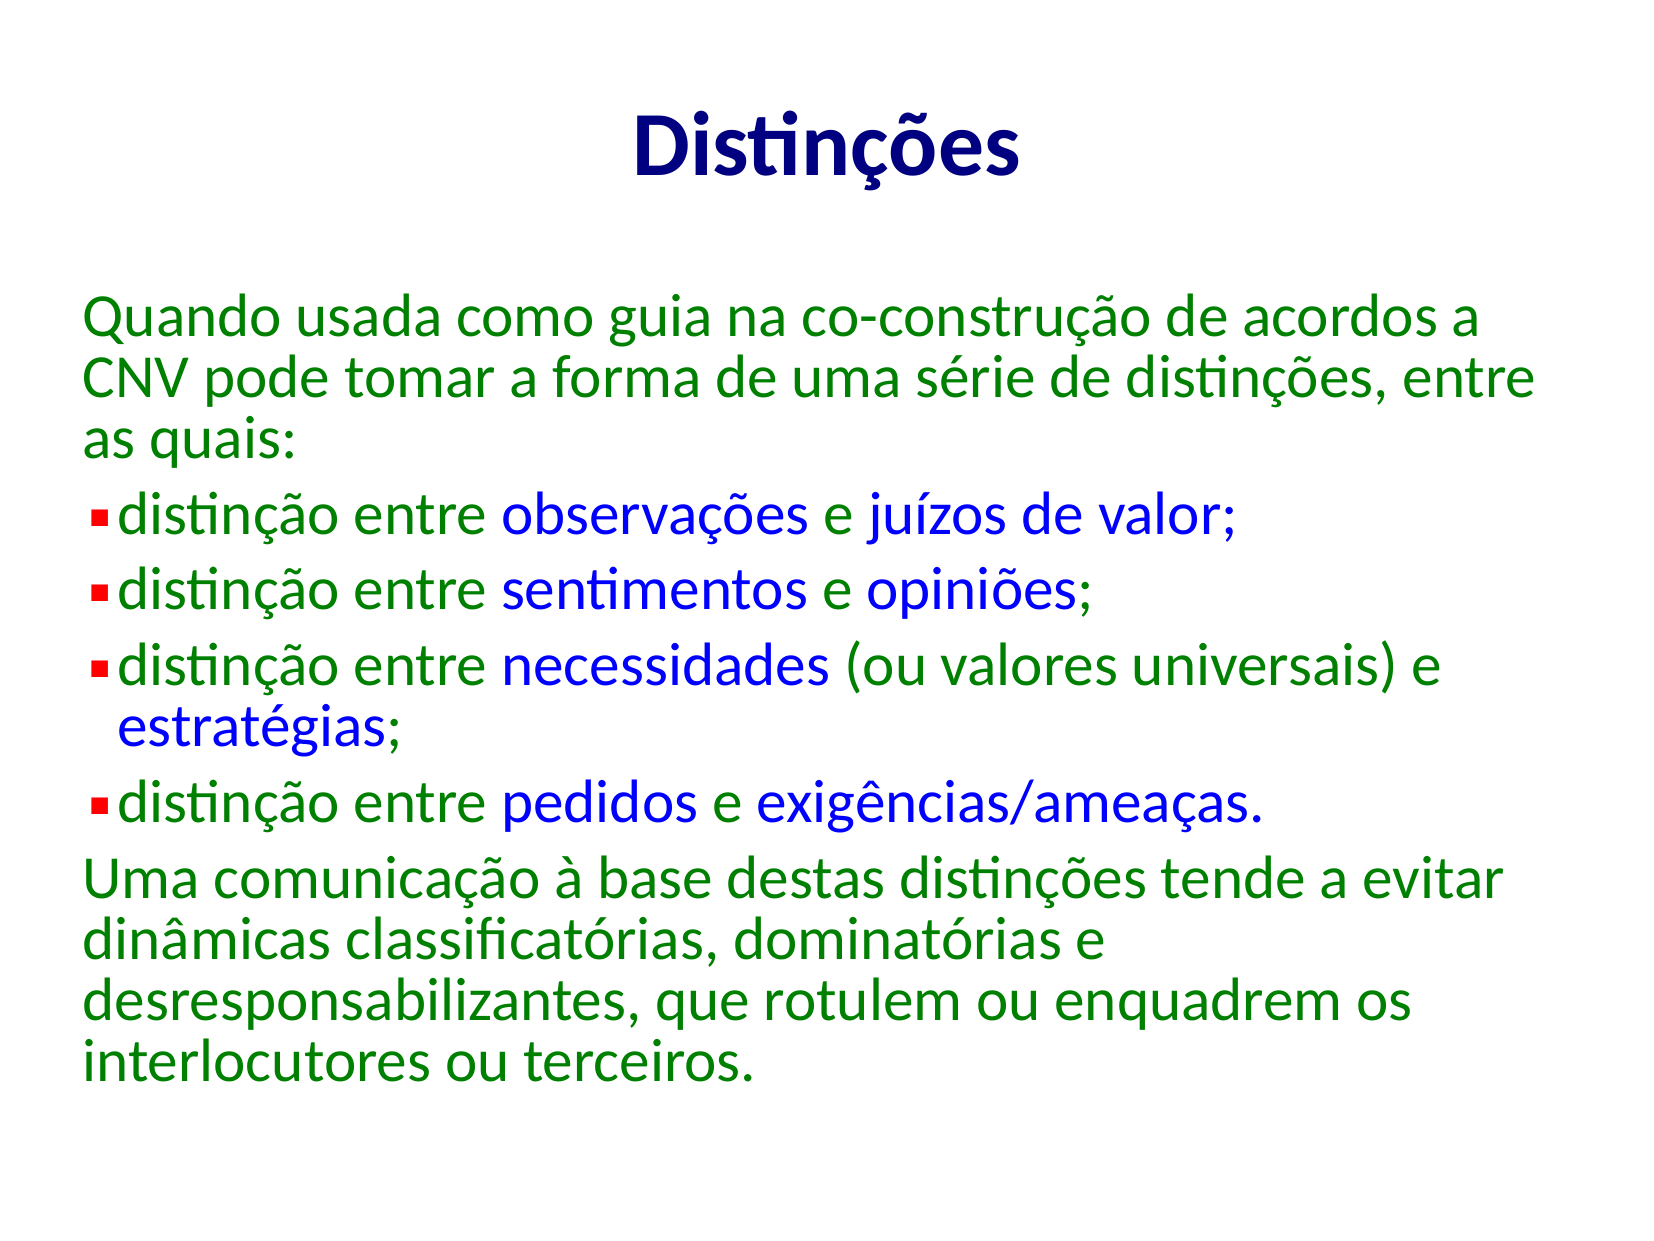

# Distinções
Quando usada como guia na co-construção de acordos a CNV pode tomar a forma de uma série de distinções, entre as quais:
distinção entre observações e juízos de valor;
distinção entre sentimentos e opiniões;
distinção entre necessidades (ou valores universais) e estratégias;
distinção entre pedidos e exigências/ameaças.
Uma comunicação à base destas distinções tende a evitar dinâmicas classificatórias, dominatórias e desresponsabilizantes, que rotulem ou enquadrem os interlocutores ou terceiros.